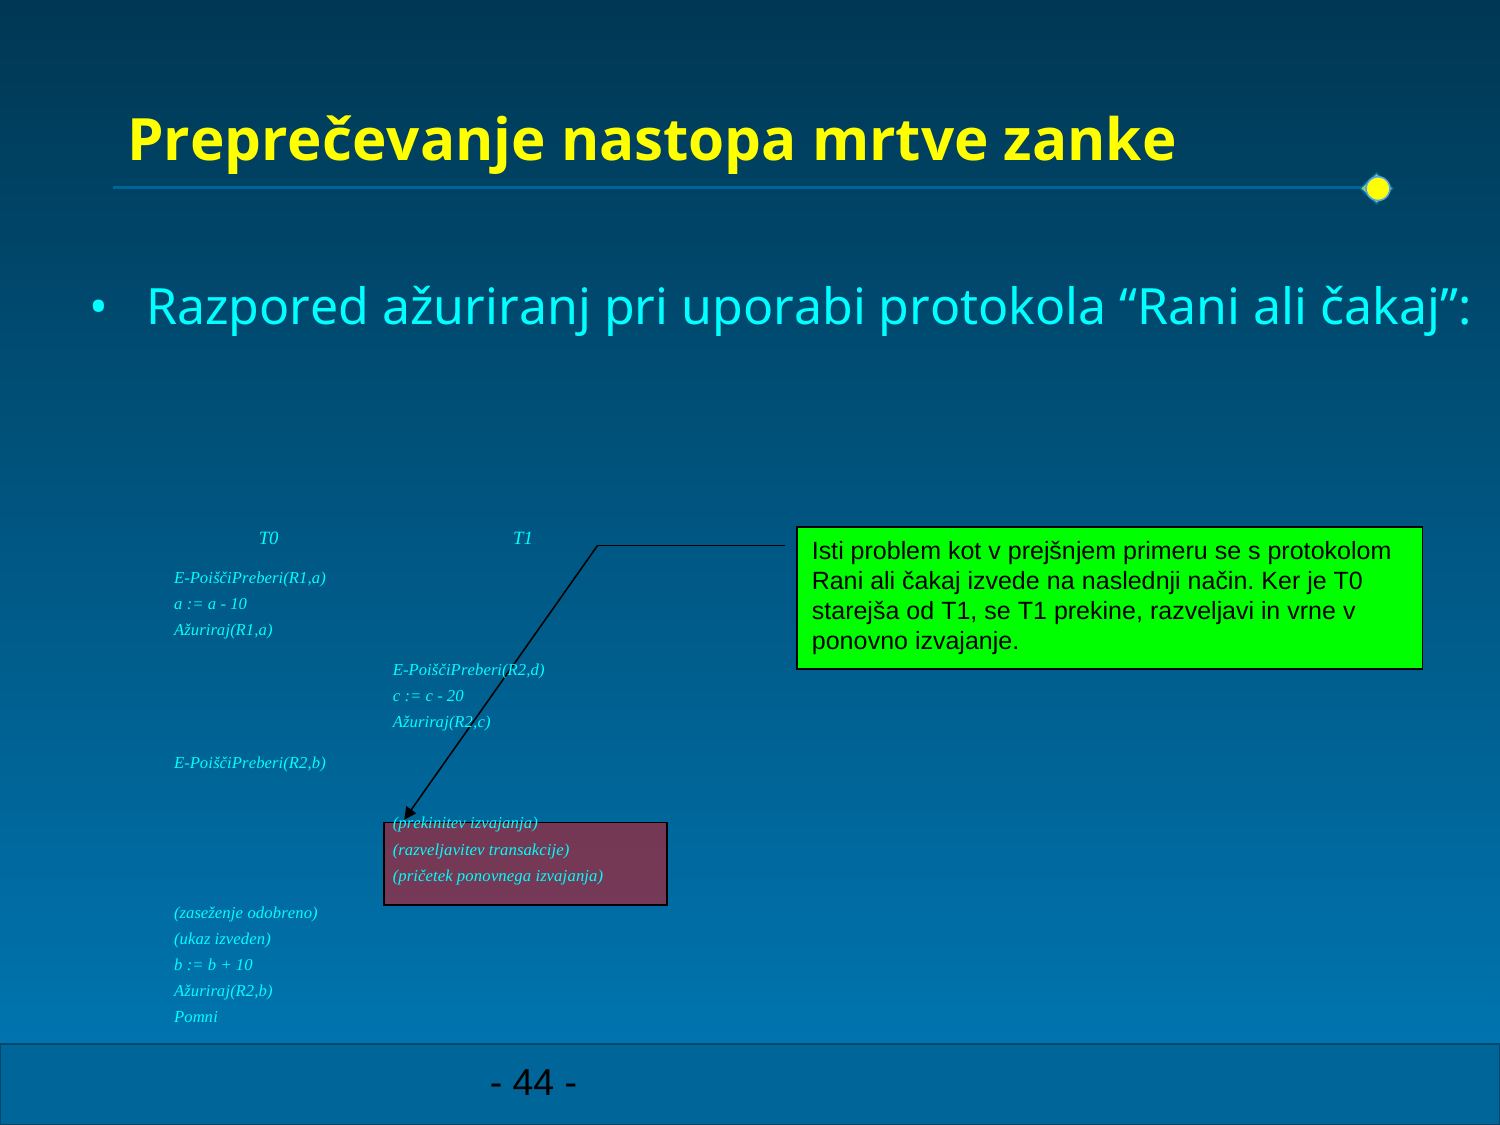

# Preprečevanje nastopa mrtve zanke
Razpored ažuriranj pri uporabi protokola “Rani ali čakaj”:
| T0 | T1 |
| --- | --- |
| E-PoiščiPreberi(R1,a) a := a - 10 Ažuriraj(R1,a) | |
| | E-PoiščiPreberi(R2,d) c := c - 20 Ažuriraj(R2,c) |
| E-PoiščiPreberi(R2,b) | |
| | (prekinitev izvajanja) (razveljavitev transakcije) (pričetek ponovnega izvajanja) |
| (zaseženje odobreno) (ukaz izveden) b := b + 10 Ažuriraj(R2,b) Pomni | |
Isti problem kot v prejšnjem primeru se s protokolom Rani ali čakaj izvede na naslednji način. Ker je T0 starejša od T1, se T1 prekine, razveljavi in vrne v ponovno izvajanje.